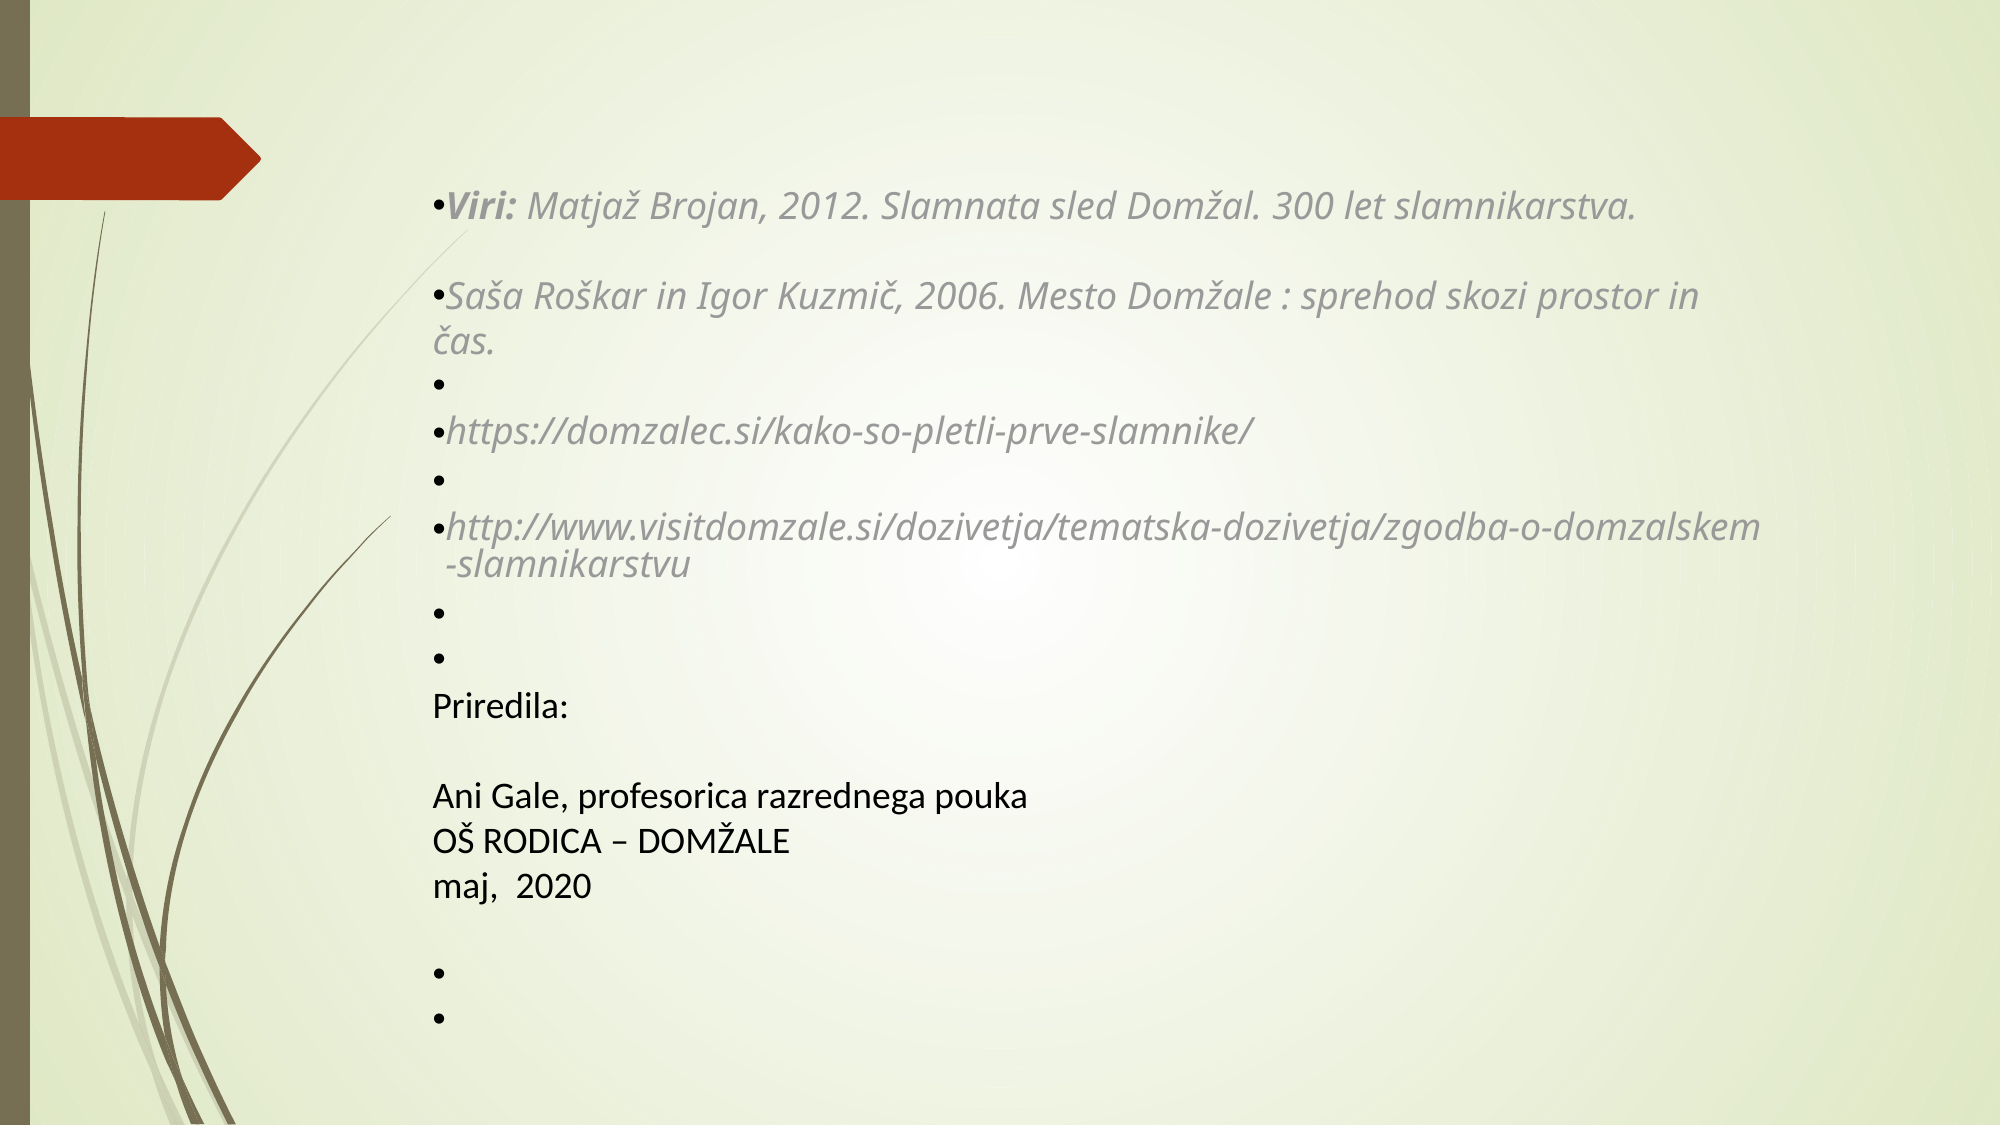

Viri: Matjaž Brojan, 2012. Slamnata sled Domžal. 300 let slamnikarstva.
Saša Roškar in Igor Kuzmič, 2006. Mesto Domžale : sprehod skozi prostor in čas.
https://domzalec.si/kako-so-pletli-prve-slamnike/
http://www.visitdomzale.si/dozivetja/tematska-dozivetja/zgodba-o-domzalskem-slamnikarstvu
Priredila:
Ani Gale, profesorica razrednega pouka
OŠ RODICA – DOMŽALE
maj, 2020